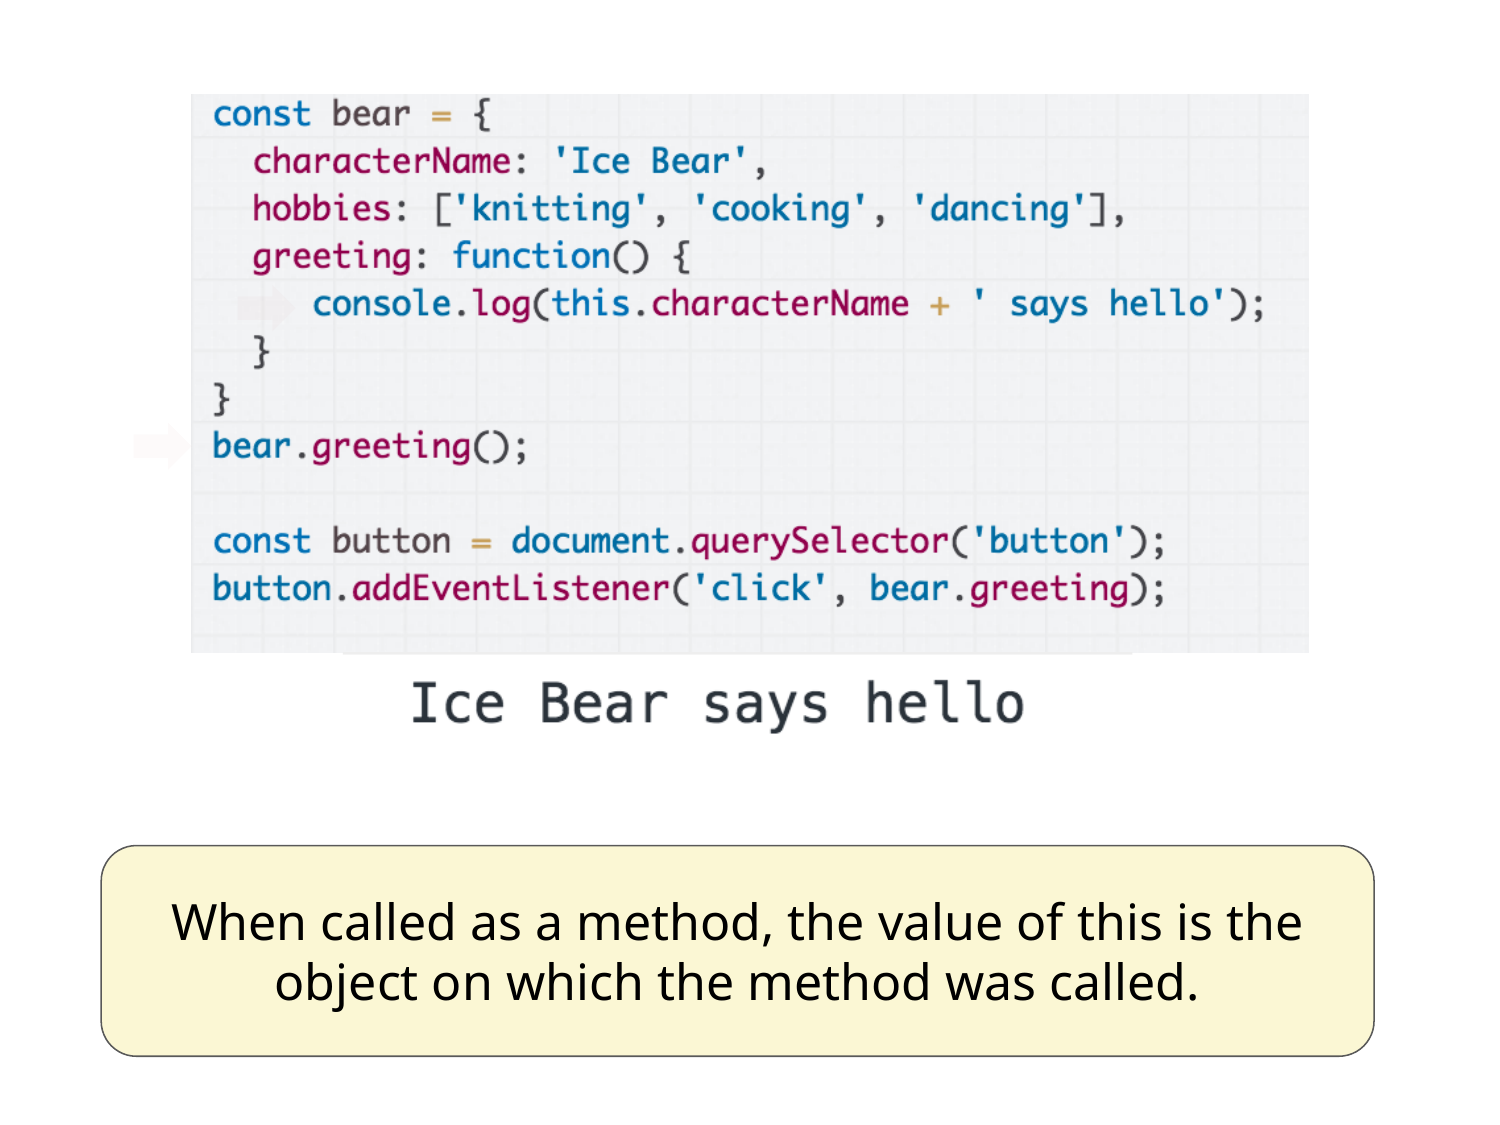

When called as a method, the value of this is the object on which the method was called.